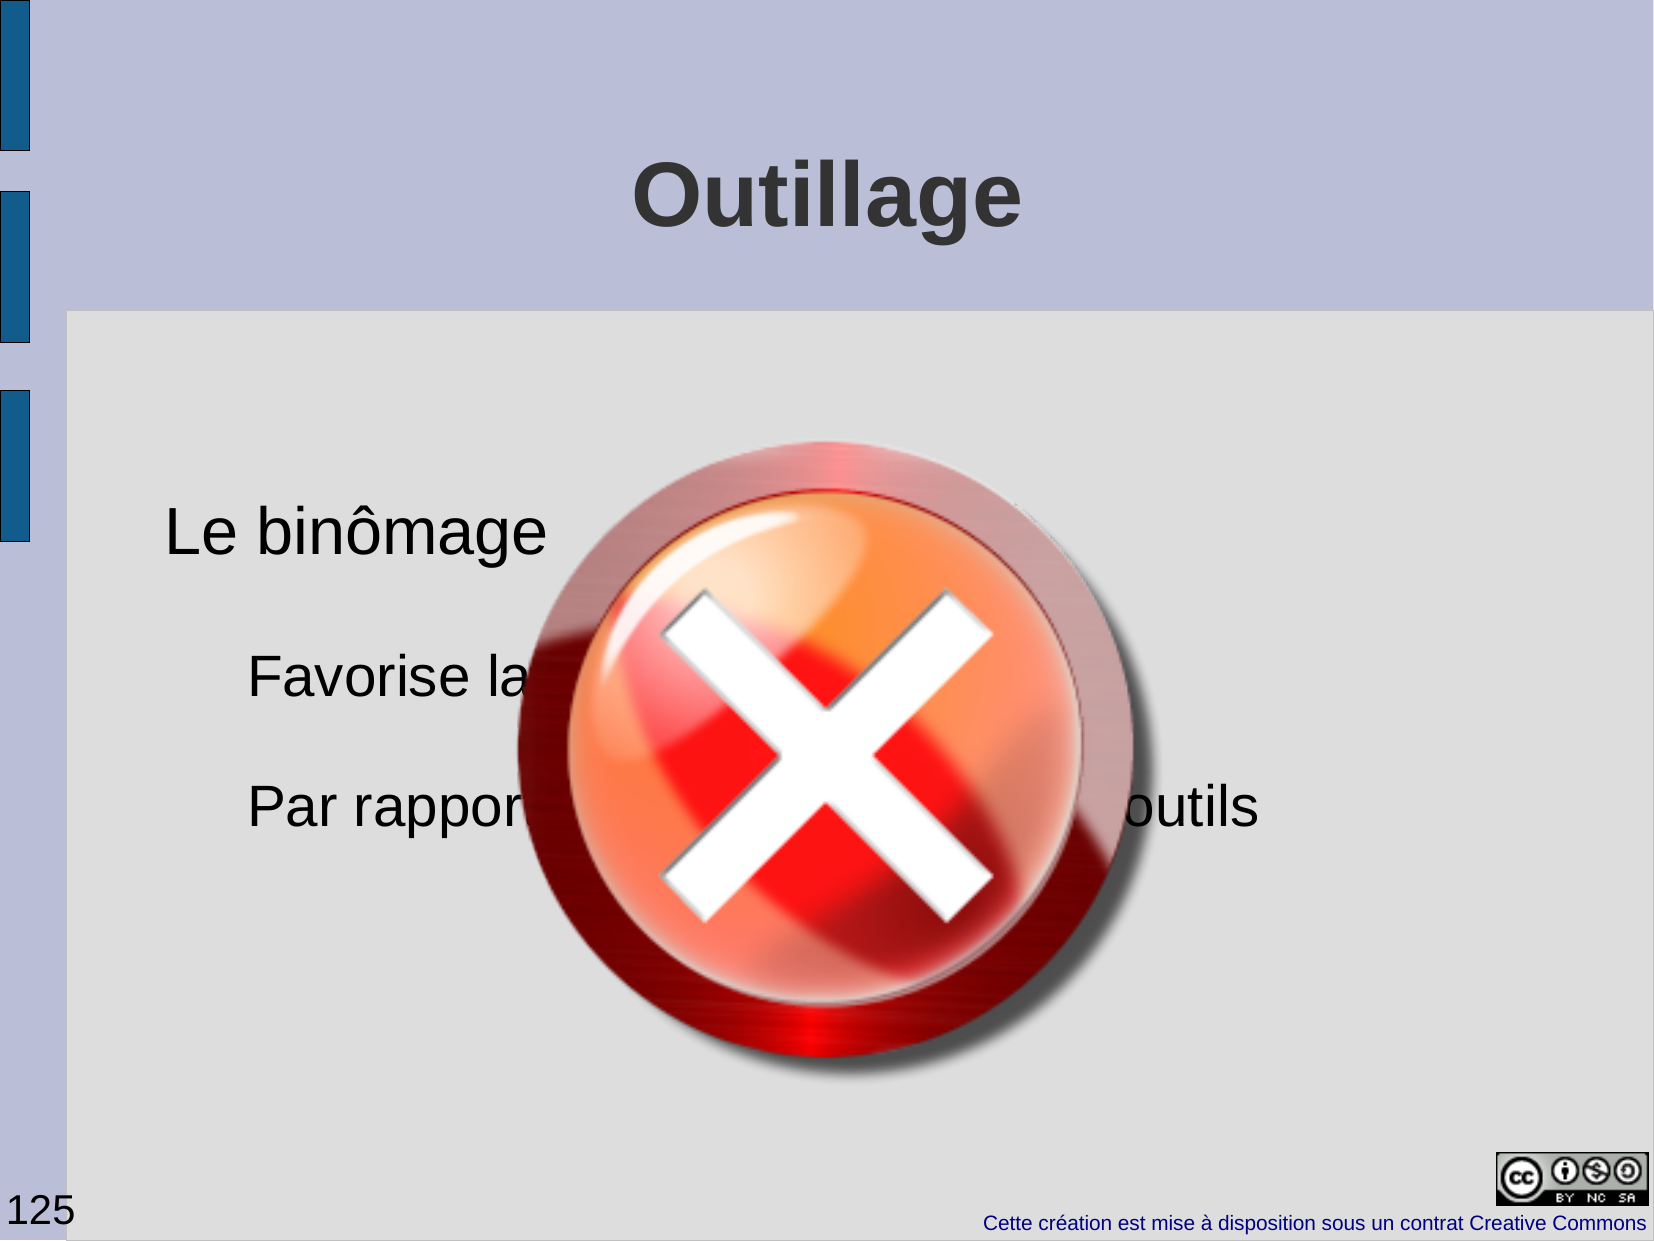

# Outillage
Le binômage
Favorise la COMMUNICATION
Par rapport aux processus et aux outils